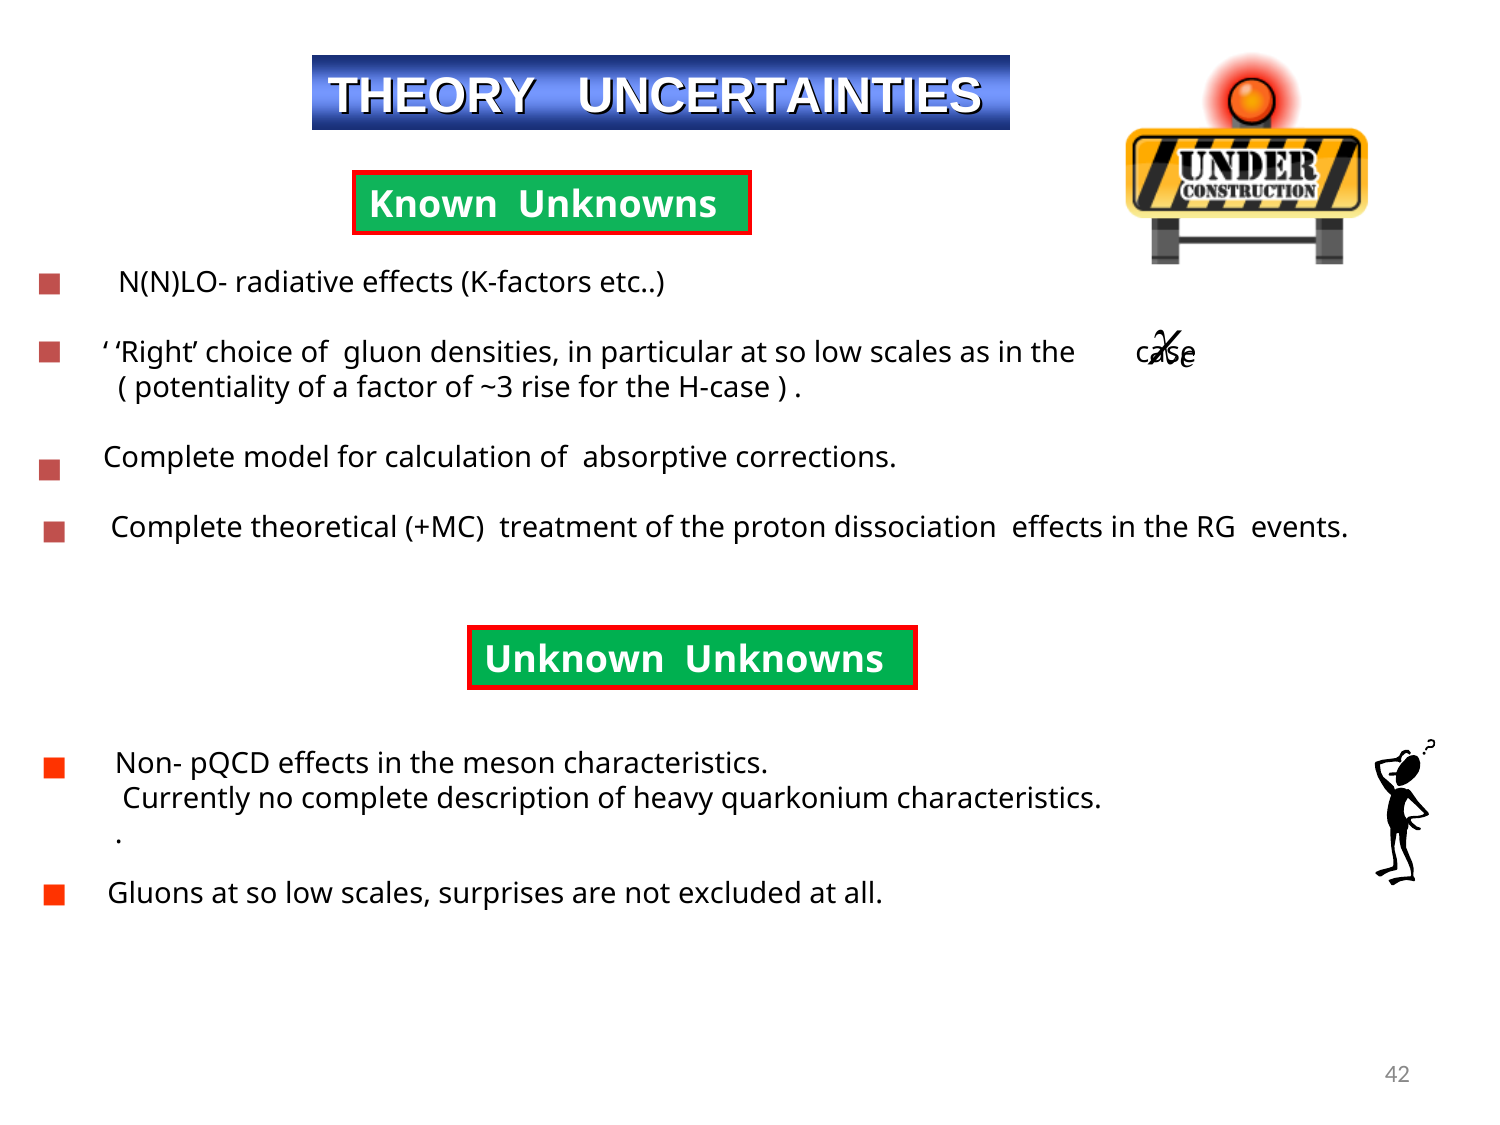

THEORY UNCERTAINTIES
Known Unknowns

 N(N)LO- radiative effects (K-factors etc..)
‘ ‘Right’ choice of gluon densities, in particular at so low scales as in the case
 ( potentiality of a factor of ~3 rise for the H-case ) .
Complete model for calculation of absorptive corrections.
 Complete theoretical (+MC) treatment of the proton dissociation effects in the RG events.



Unknown Unknowns
Non- pQCD effects in the meson characteristics.
 Currently no complete description of heavy quarkonium characteristics.
.


 Gluons at so low scales, surprises are not excluded at all.